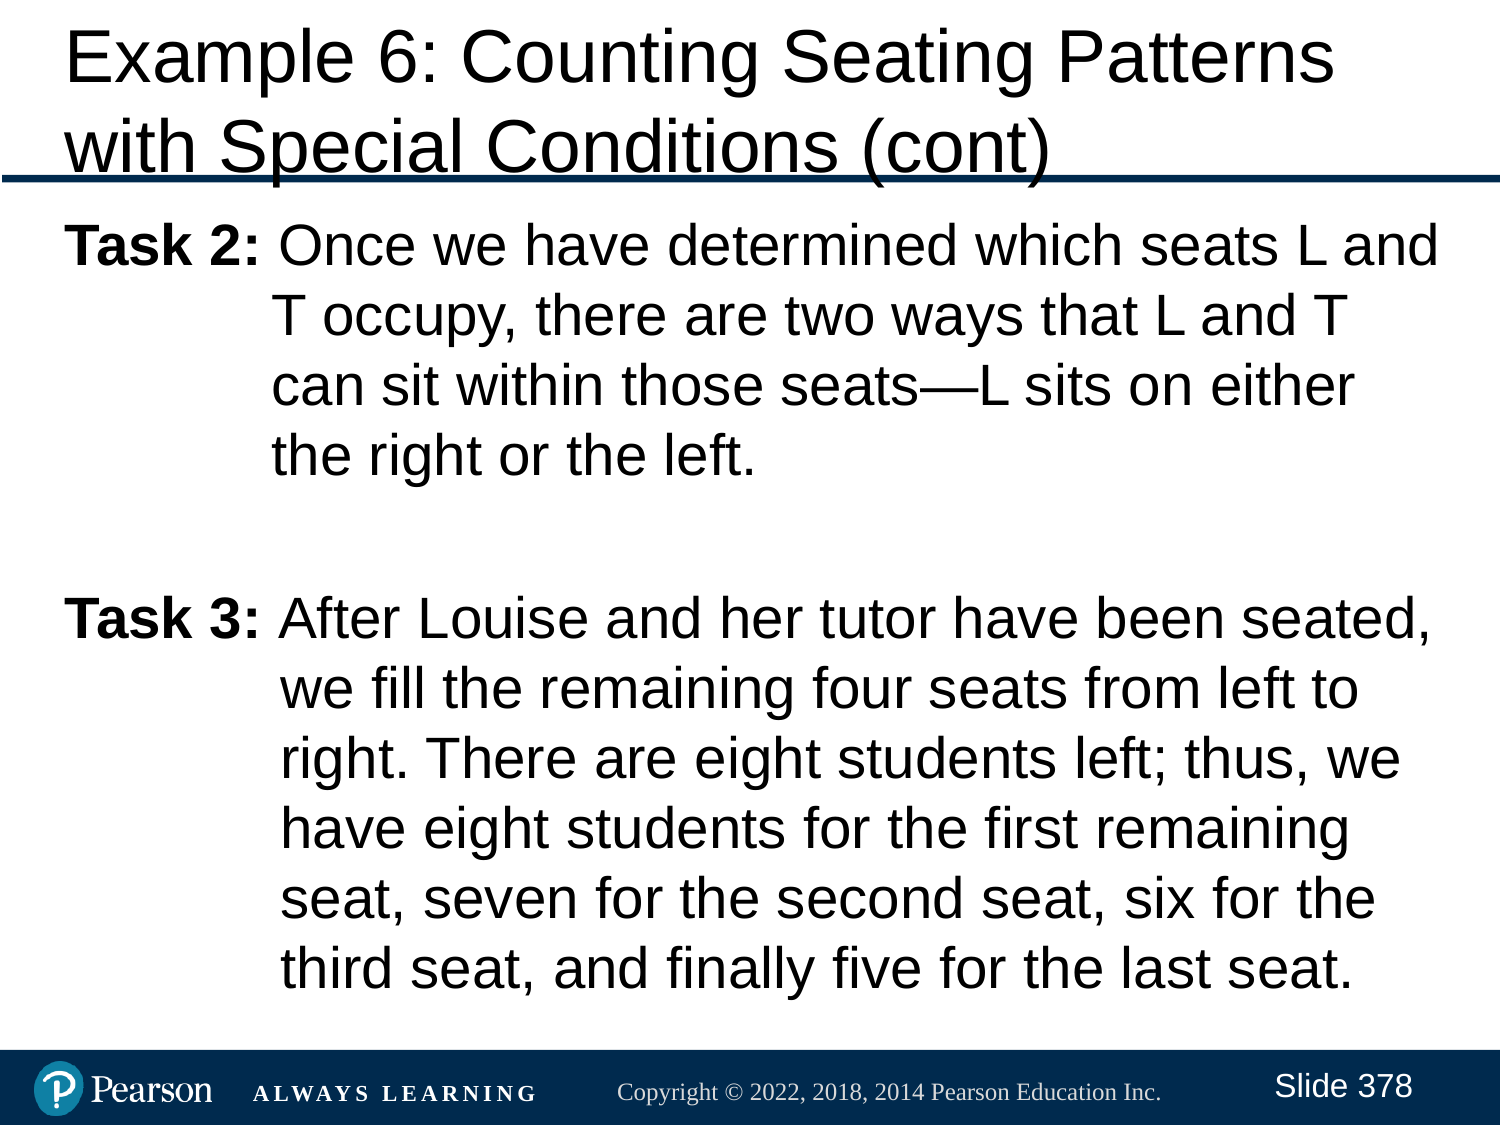

# Example 6: Counting Seating Patterns with Special Conditions (cont)
Task 2: Once we have determined which seats L and T occupy, there are two ways that L and T can sit within those seats—L sits on either the right or the left.
Task 3: After Louise and her tutor have been seated, we fill the remaining four seats from left to right. There are eight students left; thus, we have eight students for the first remaining seat, seven for the second seat, six for the third seat, and finally five for the last seat.